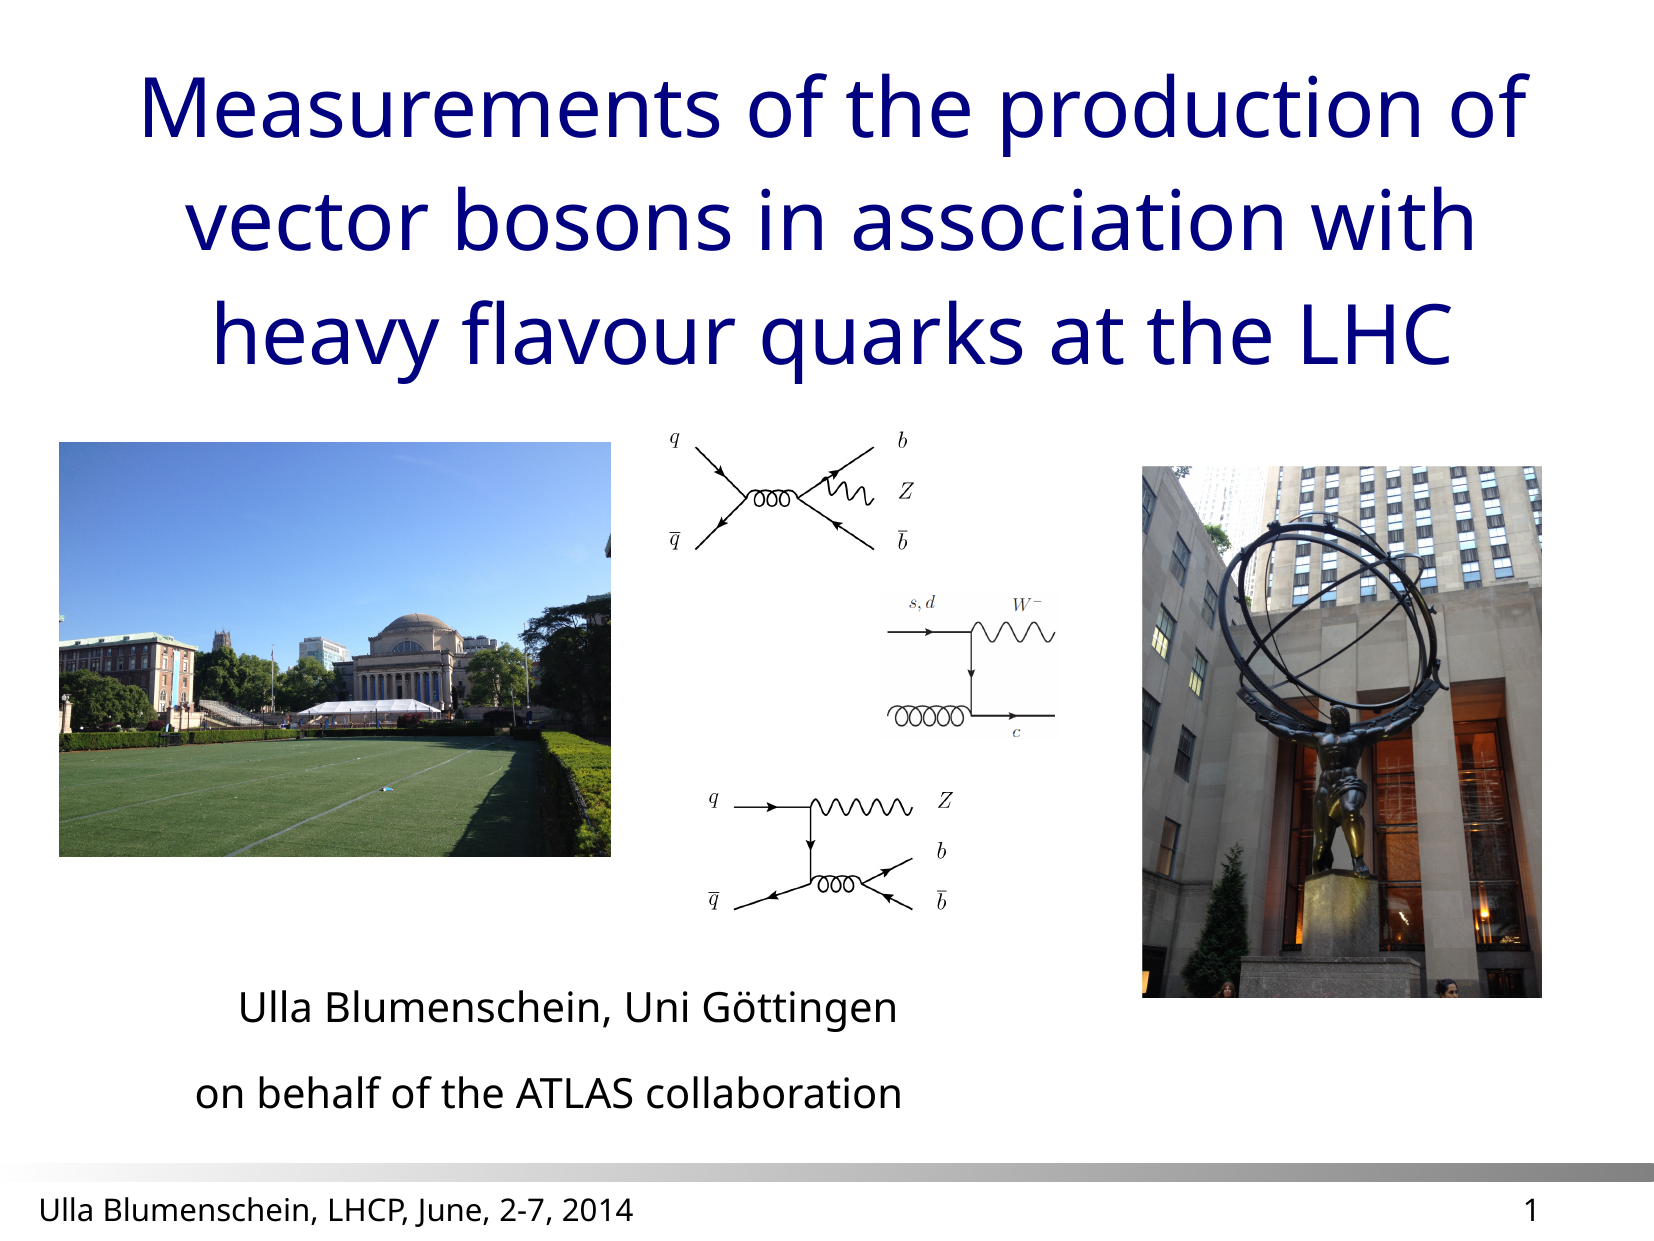

# Measurements of the production of vector bosons in association with heavy flavour quarks at the LHC
 Ulla Blumenschein, Uni Göttingen
 on behalf of the ATLAS collaboration
Ulla Blumenschein, LHCP, June, 2-7, 2014 1